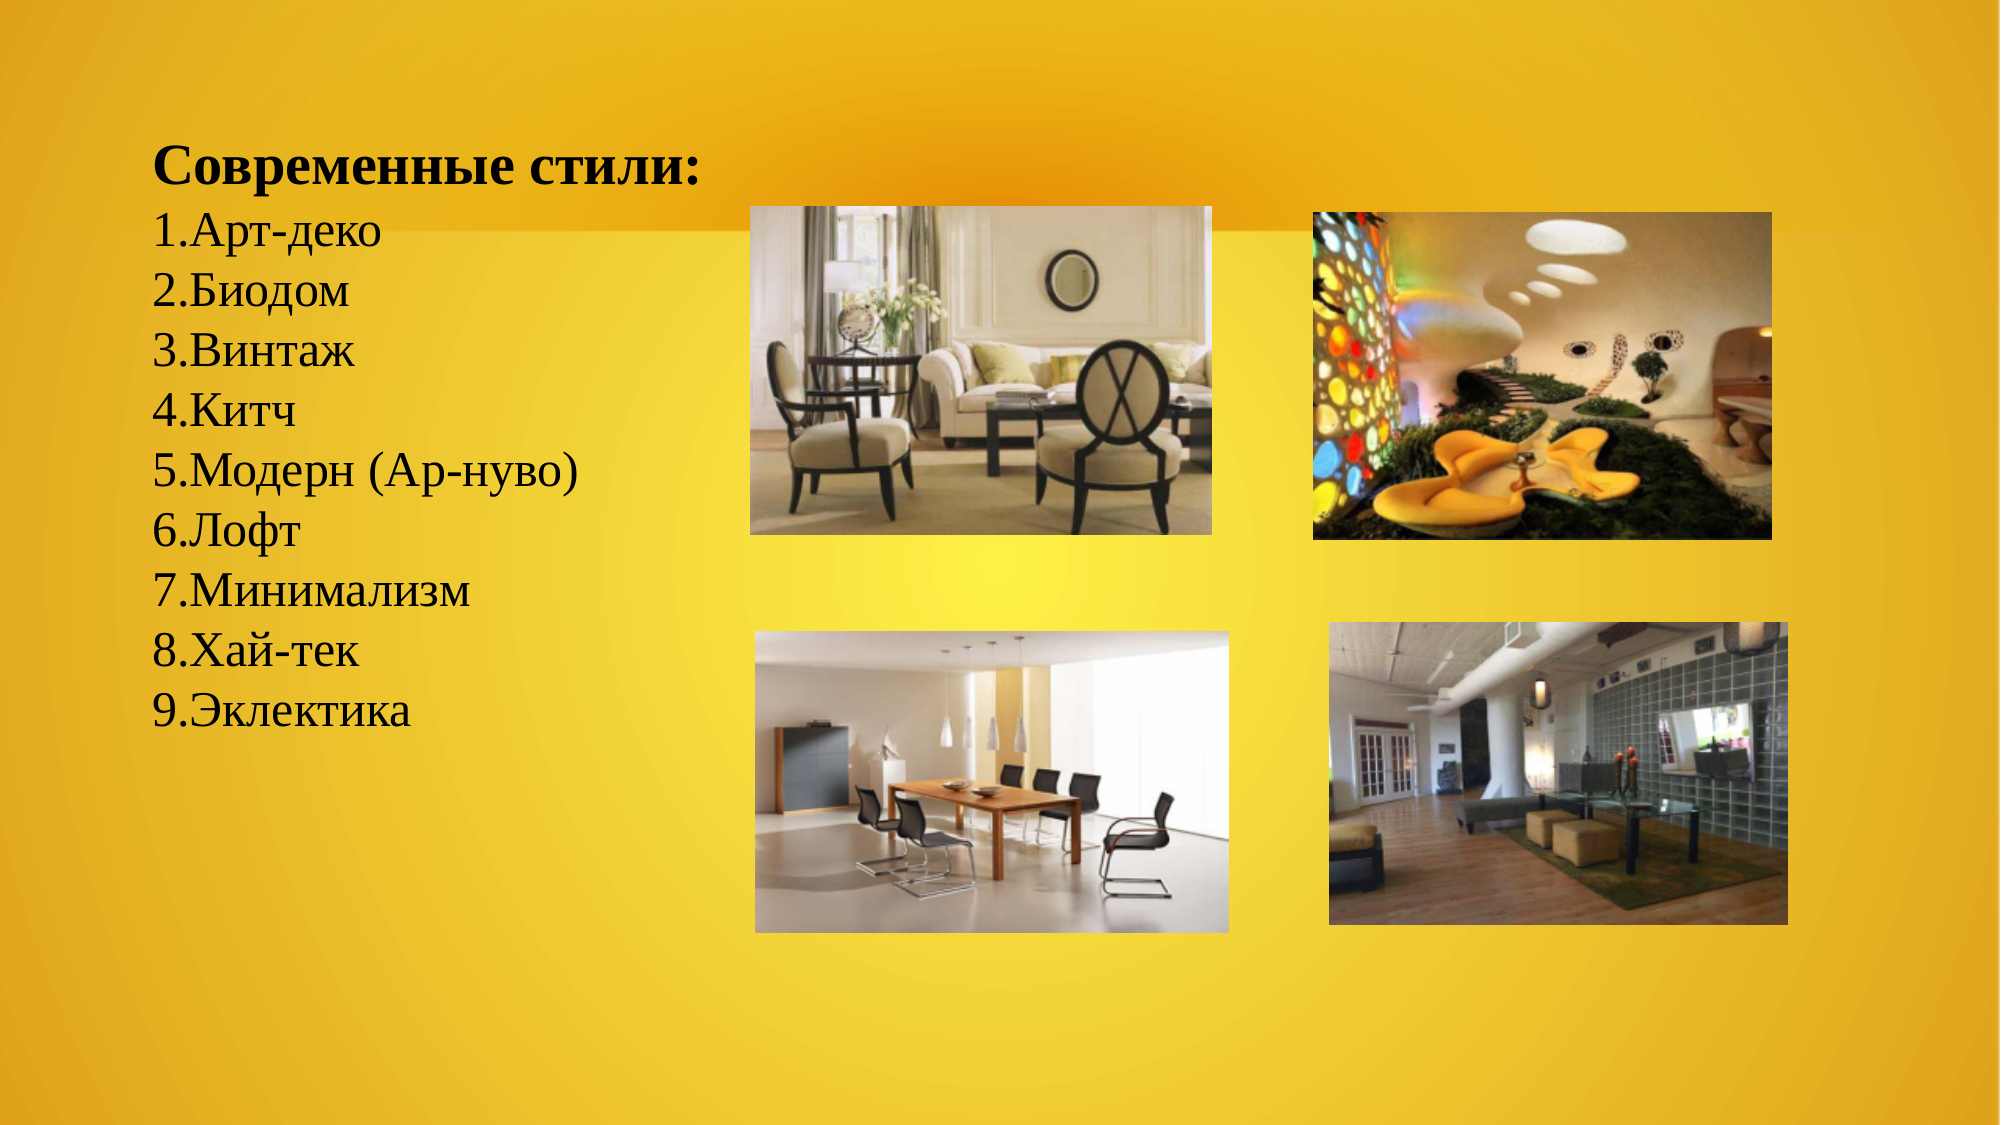

Современные стили:
Арт-деко
Биодом
Винтаж
Китч
Модерн (Ар-нуво)
Лофт
Минимализм
Хай-тек
Эклектика